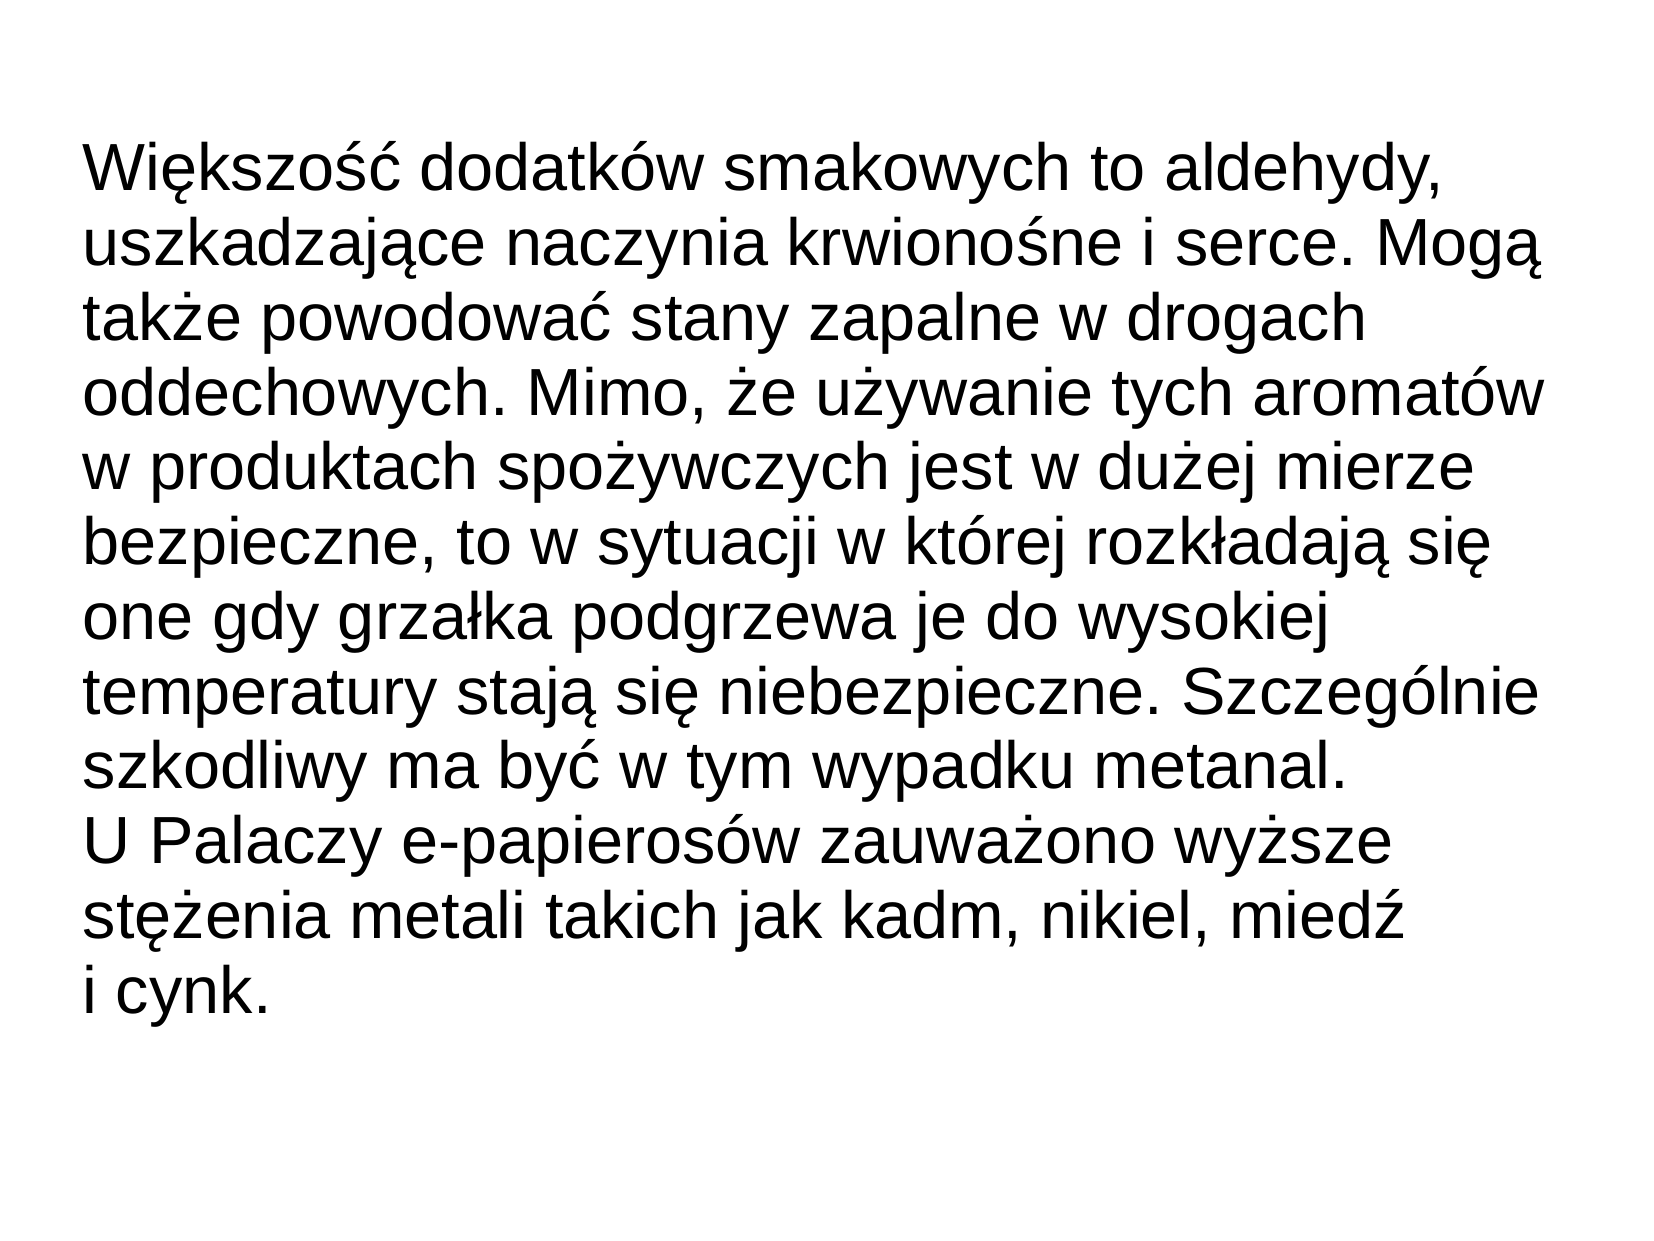

# Większość dodatków smakowych to aldehydy, uszkadzające naczynia krwionośne i serce. Mogą także powodować stany zapalne w drogach oddechowych. Mimo, że używanie tych aromatów w produktach spożywczych jest w dużej mierze bezpieczne, to w sytuacji w której rozkładają się one gdy grzałka podgrzewa je do wysokiej temperatury stają się niebezpieczne. Szczególnie szkodliwy ma być w tym wypadku metanal.
U Palaczy e-papierosów zauważono wyższe stężenia metali takich jak kadm, nikiel, miedź i cynk.